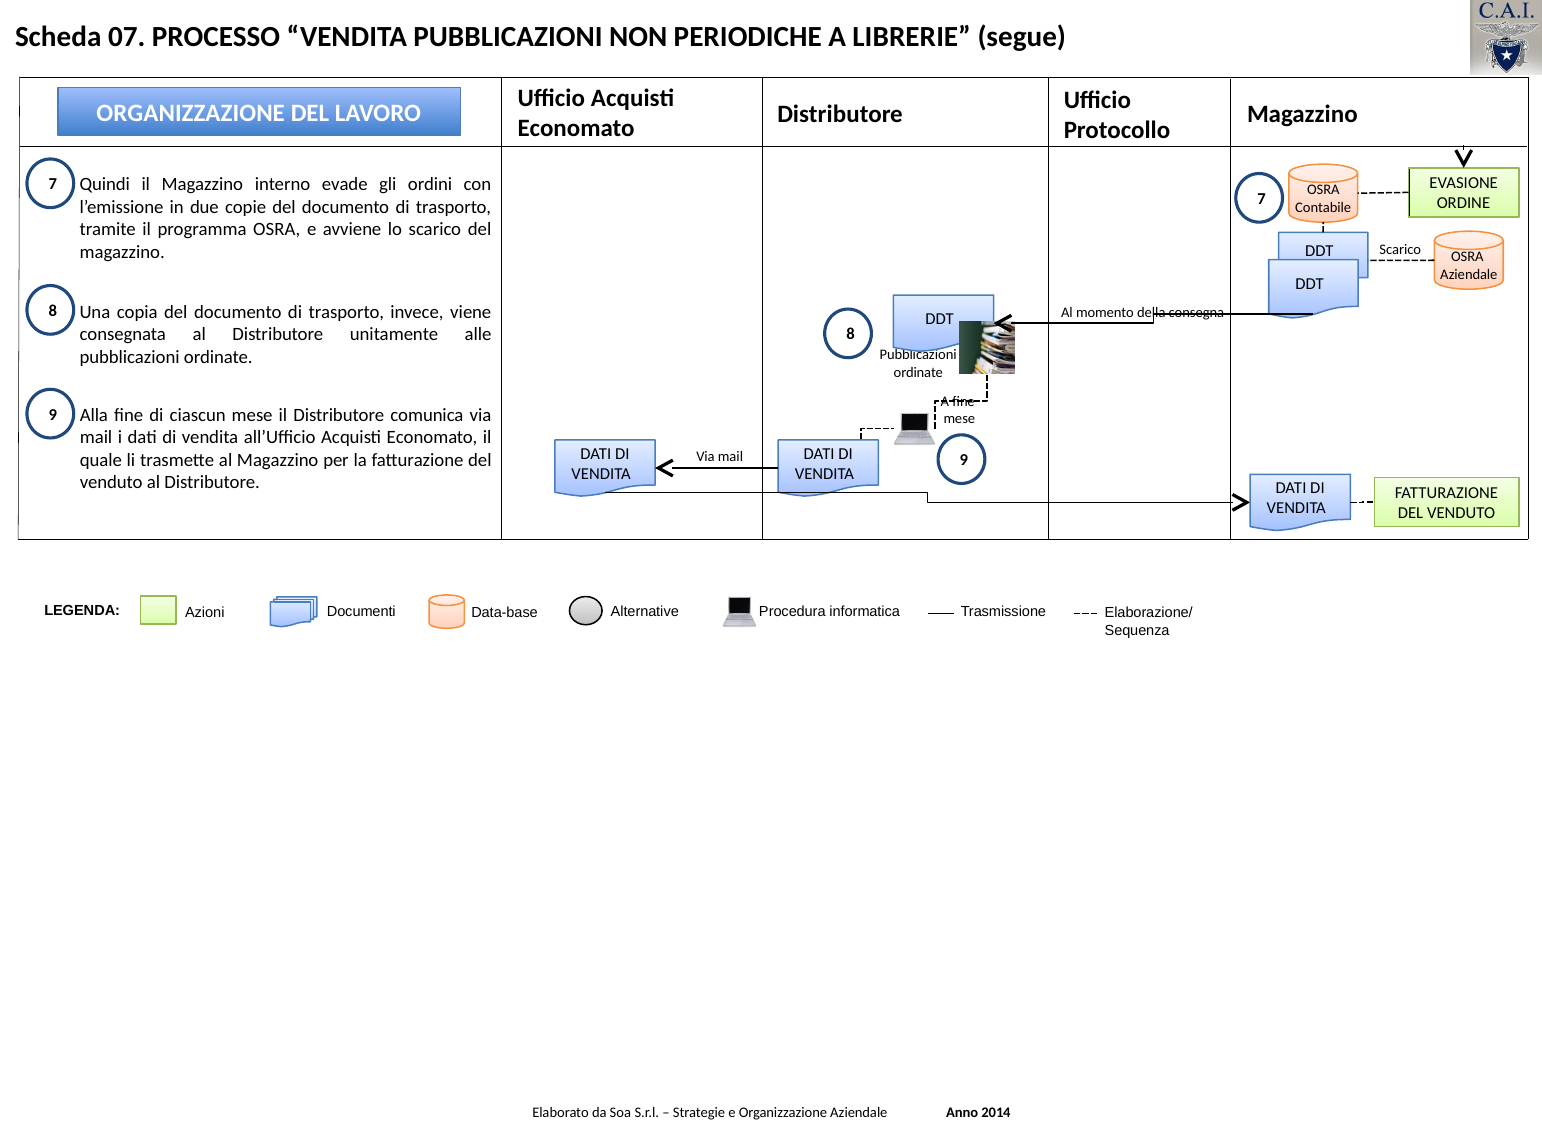

Scheda 07. PROCESSO “VENDITA PUBBLICAZIONI NON PERIODICHE A LIBRERIE” (segue)
Ufficio Acquisti Economato
Distributore
Magazzino
Ufficio
Protocollo
ORGANIZZAZIONE DEL LAVORO
7
OSRA
Contabile
Quindi il Magazzino interno evade gli ordini con l’emissione in due copie del documento di trasporto, tramite il programma OSRA, e avviene lo scarico del magazzino.
EVASIONE ORDINE
7
OSRA
Aziendale
Scarico
DDT
DDT
8
Una copia del documento di trasporto, invece, viene consegnata al Distributore unitamente alle pubblicazioni ordinate.
DDT
Al momento della consegna
8
Pubblicazioni
ordinate
A fine
mese
9
Alla fine di ciascun mese il Distributore comunica via mail i dati di vendita all’Ufficio Acquisti Economato, il quale li trasmette al Magazzino per la fatturazione del venduto al Distributore.
9
DATI DI VENDITA
Via mail
DATI DI VENDITA
DATI DI VENDITA
FATTURAZIONE DEL VENDUTO
LEGENDA:
Documenti
Trasmissione
Procedura informatica
Azioni
Elaborazione/Sequenza
Data-base
Alternative
Elaborato da Soa S.r.l. – Strategie e Organizzazione Aziendale Anno 2014